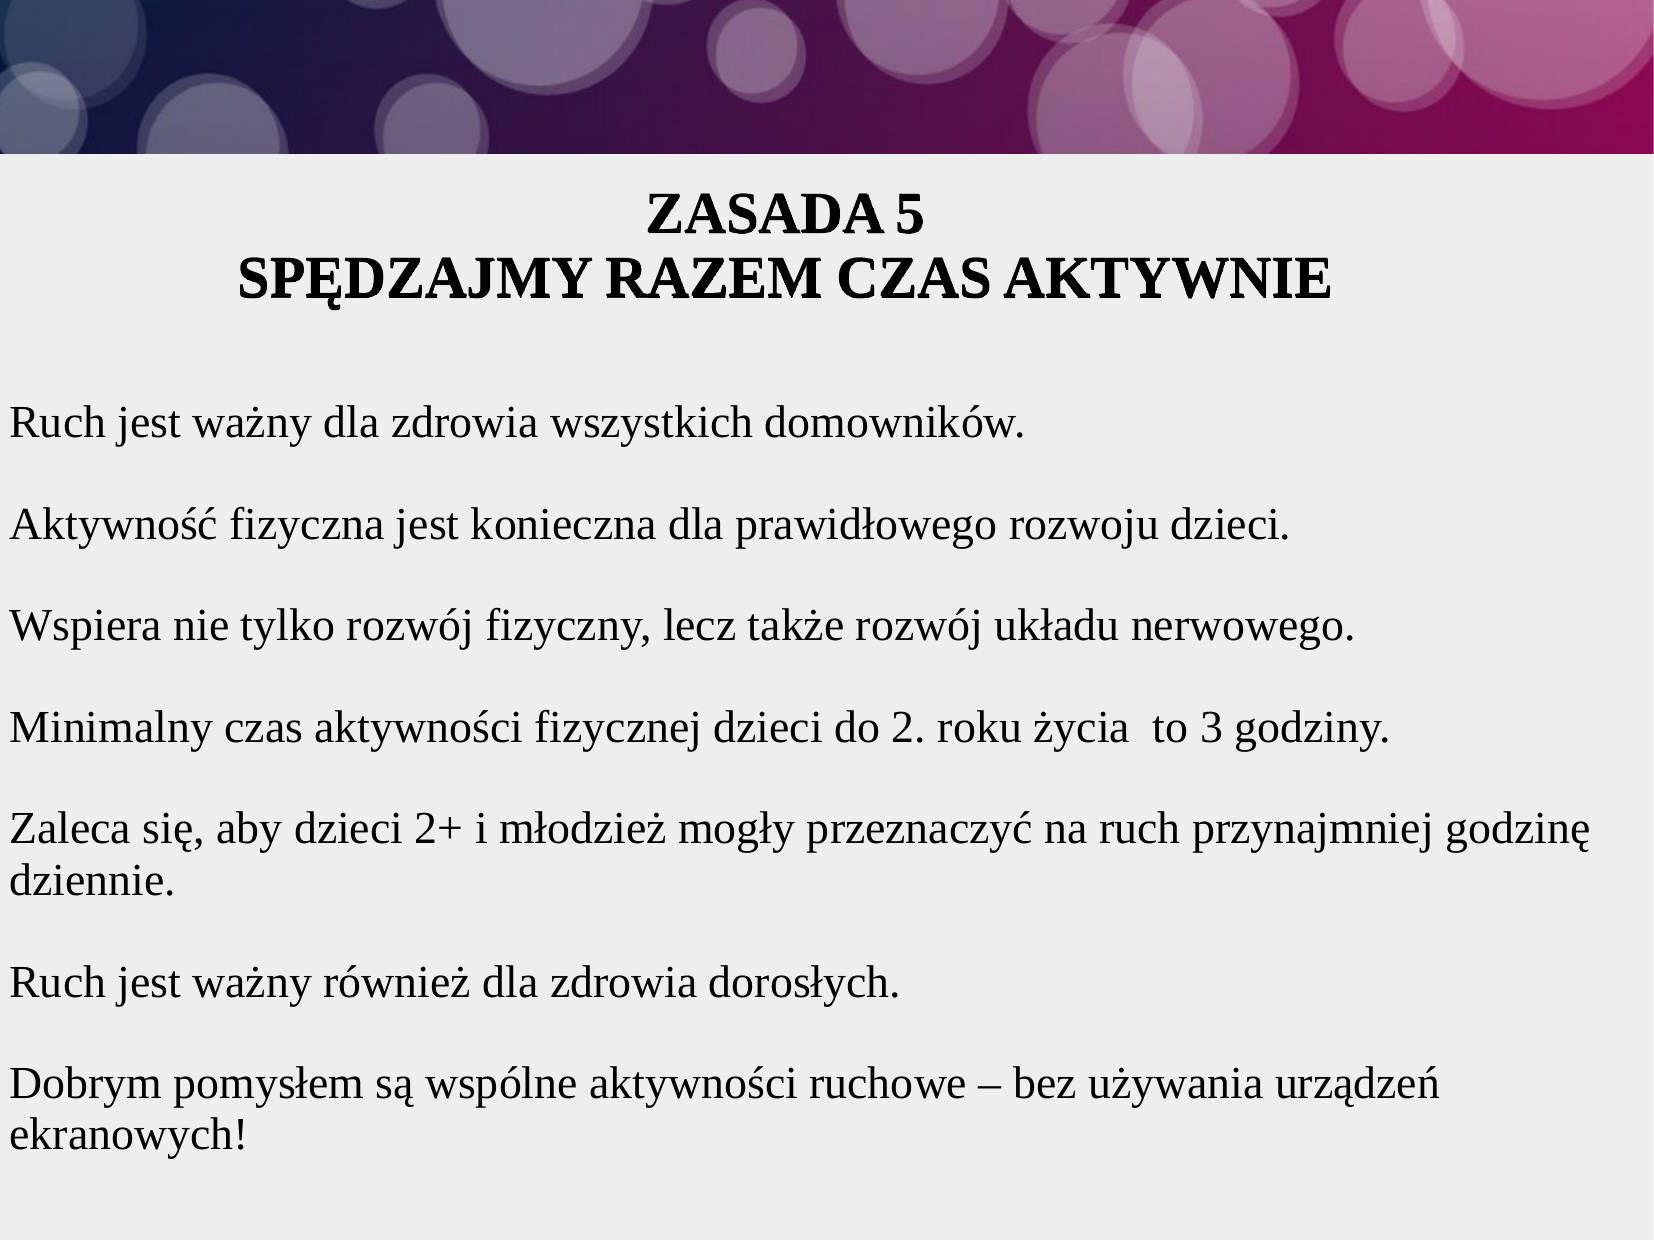

# ZASADA 5 SPĘDZAJMY RAZEM CZAS AKTYWNIE
Ruch jest ważny dla zdrowia wszystkich domowników.
Aktywność fizyczna jest konieczna dla prawidłowego rozwoju dzieci.
Wspiera nie tylko rozwój fizyczny, lecz także rozwój układu nerwowego.
Minimalny czas aktywności fizycznej dzieci do 2. roku życia to 3 godziny.
Zaleca się, aby dzieci 2+ i młodzież mogły przeznaczyć na ruch przynajmniej godzinę dziennie.
Ruch jest ważny również dla zdrowia dorosłych.
Dobrym pomysłem są wspólne aktywności ruchowe – bez używania urządzeń ekranowych!